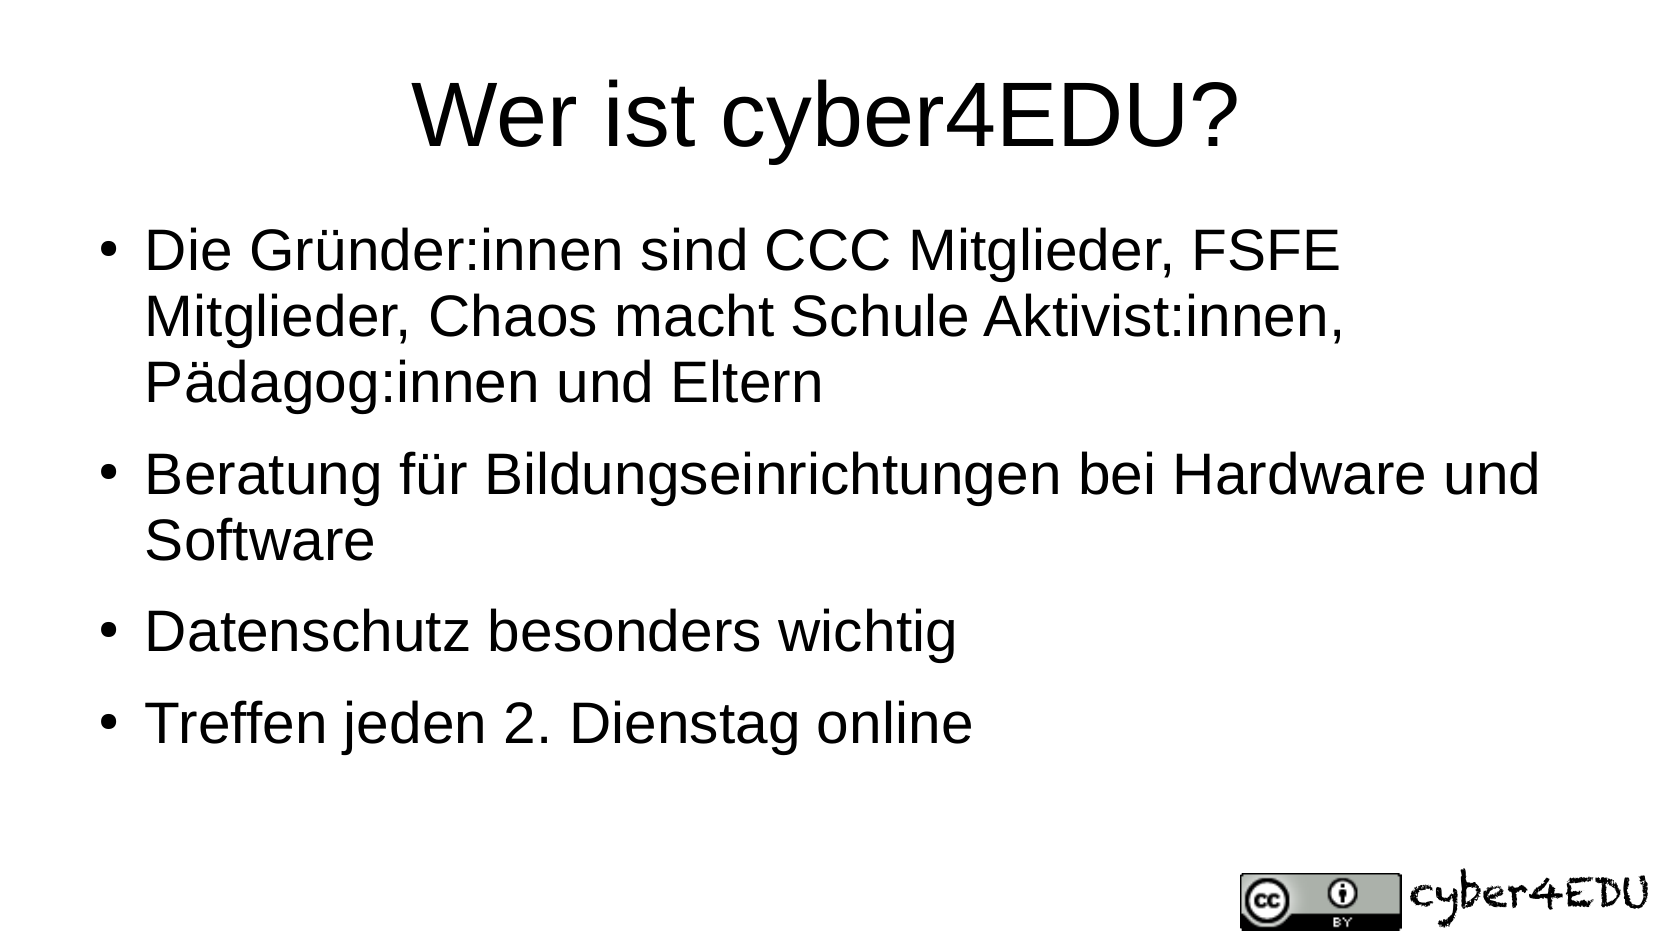

# Wer ist cyber4EDU?
Die Gründer:innen sind CCC Mitglieder, FSFE Mitglieder, Chaos macht Schule Aktivist:innen, Pädagog:innen und Eltern
Beratung für Bildungseinrichtungen bei Hardware und Software
Datenschutz besonders wichtig
Treffen jeden 2. Dienstag online